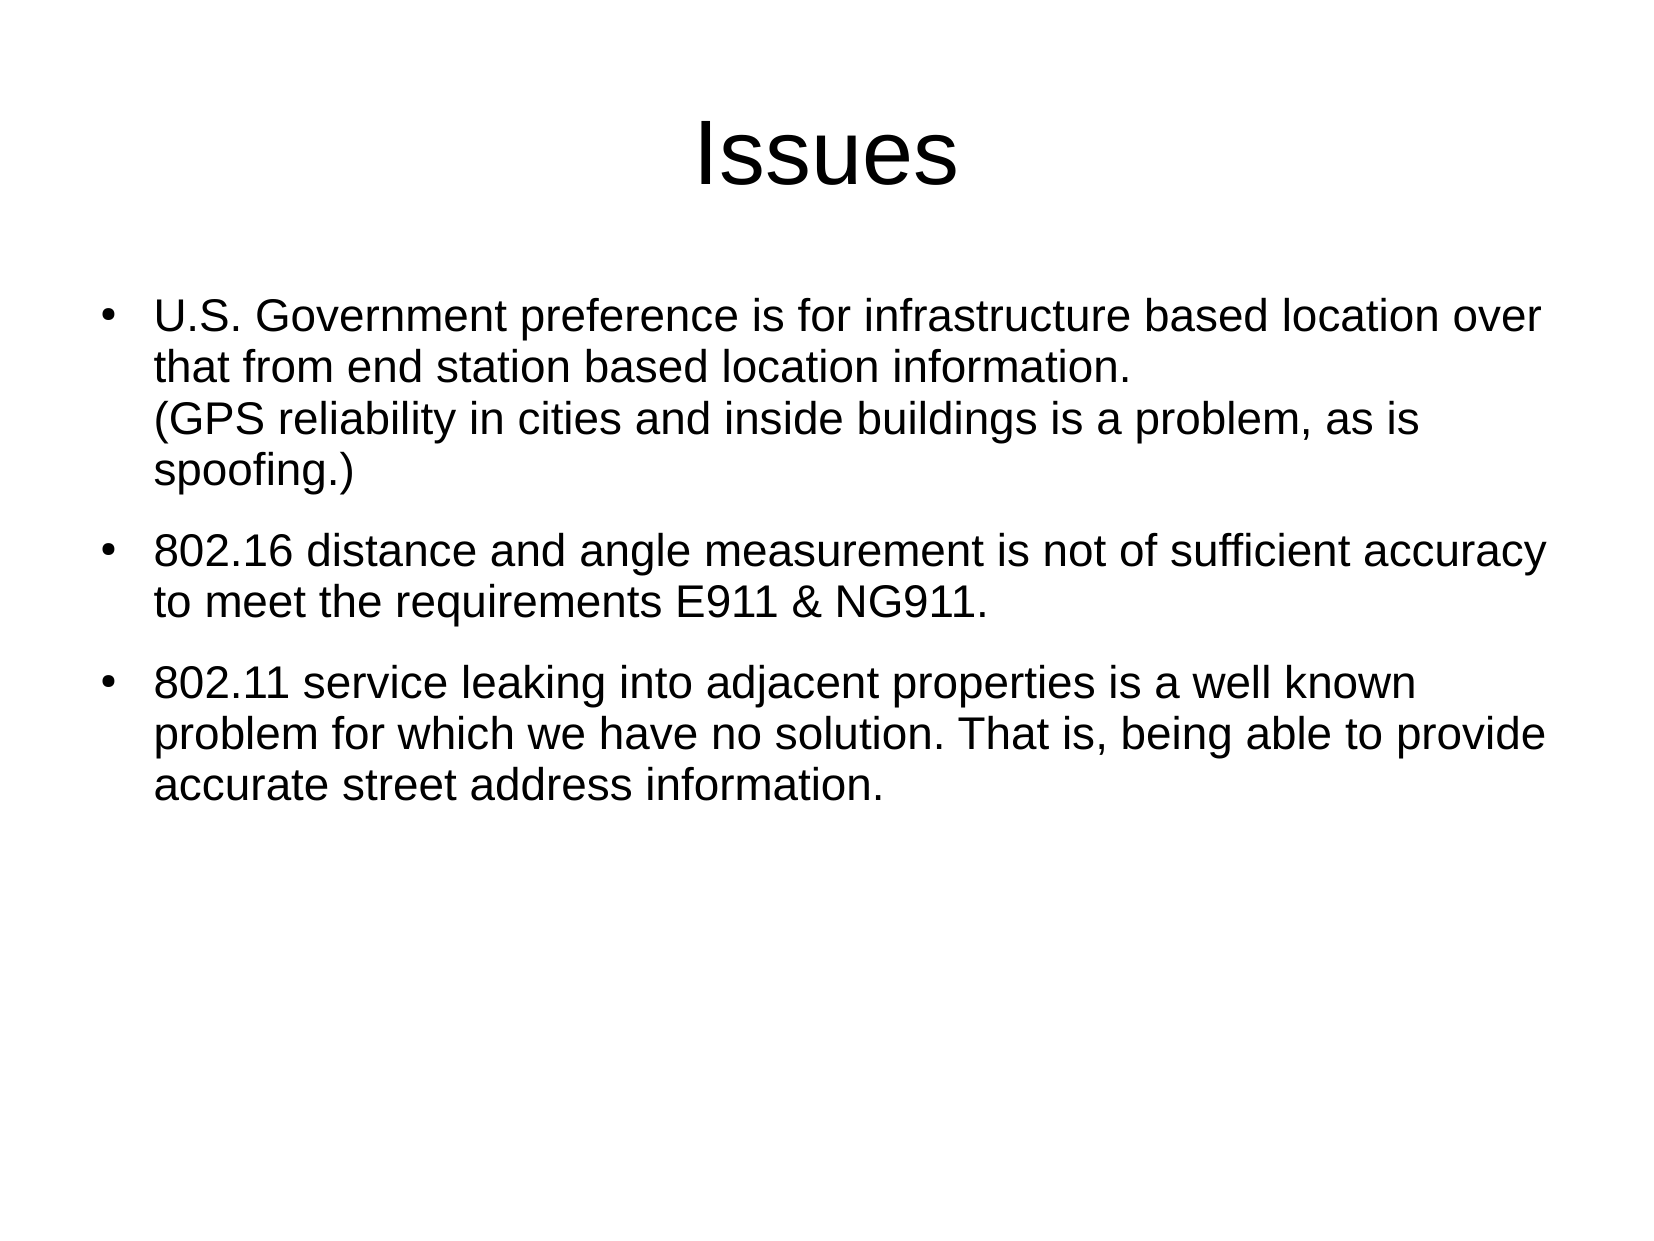

# Issues
U.S. Government preference is for infrastructure based location over that from end station based location information.
(GPS reliability in cities and inside buildings is a problem, as is spoofing.)
802.16 distance and angle measurement is not of sufficient accuracy to meet the requirements E911 & NG911.
802.11 service leaking into adjacent properties is a well known problem for which we have no solution. That is, being able to provide accurate street address information.